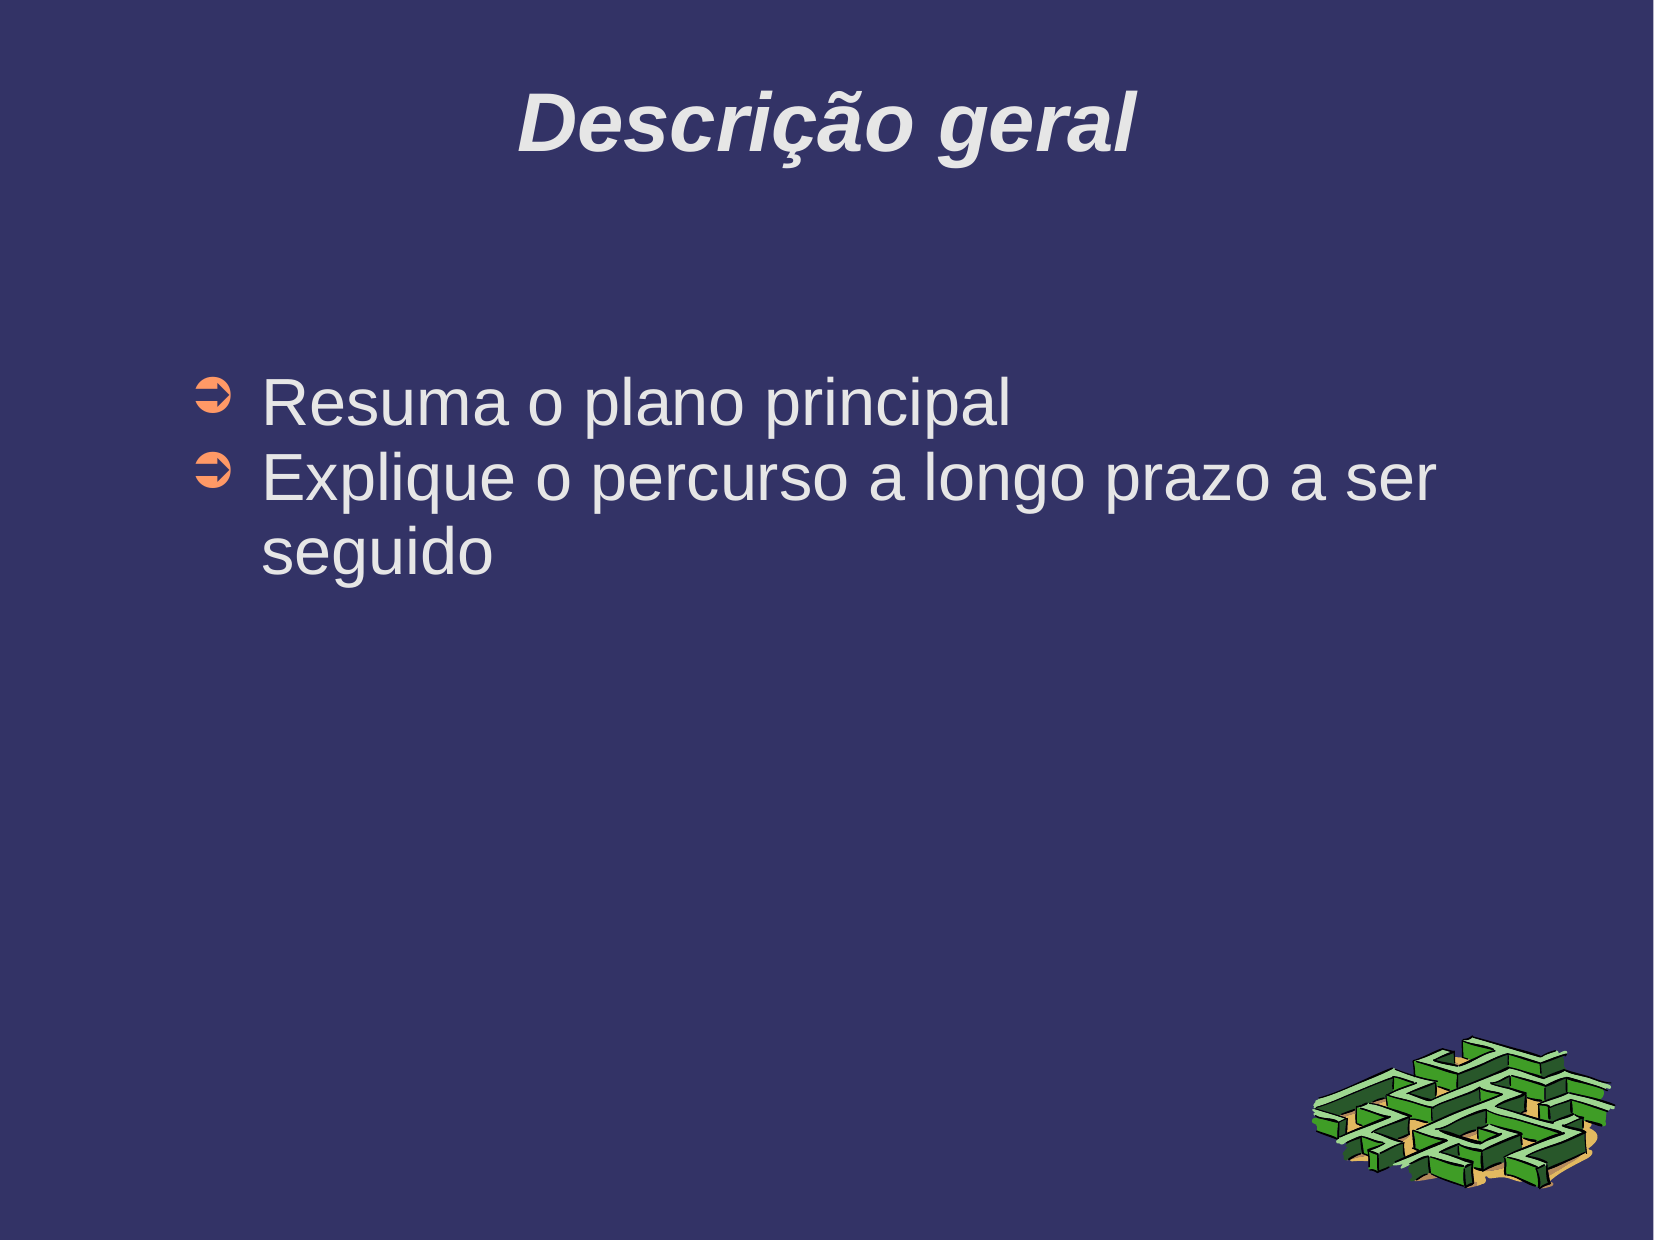

# Descrição geral
Resuma o plano principal
Explique o percurso a longo prazo a ser seguido